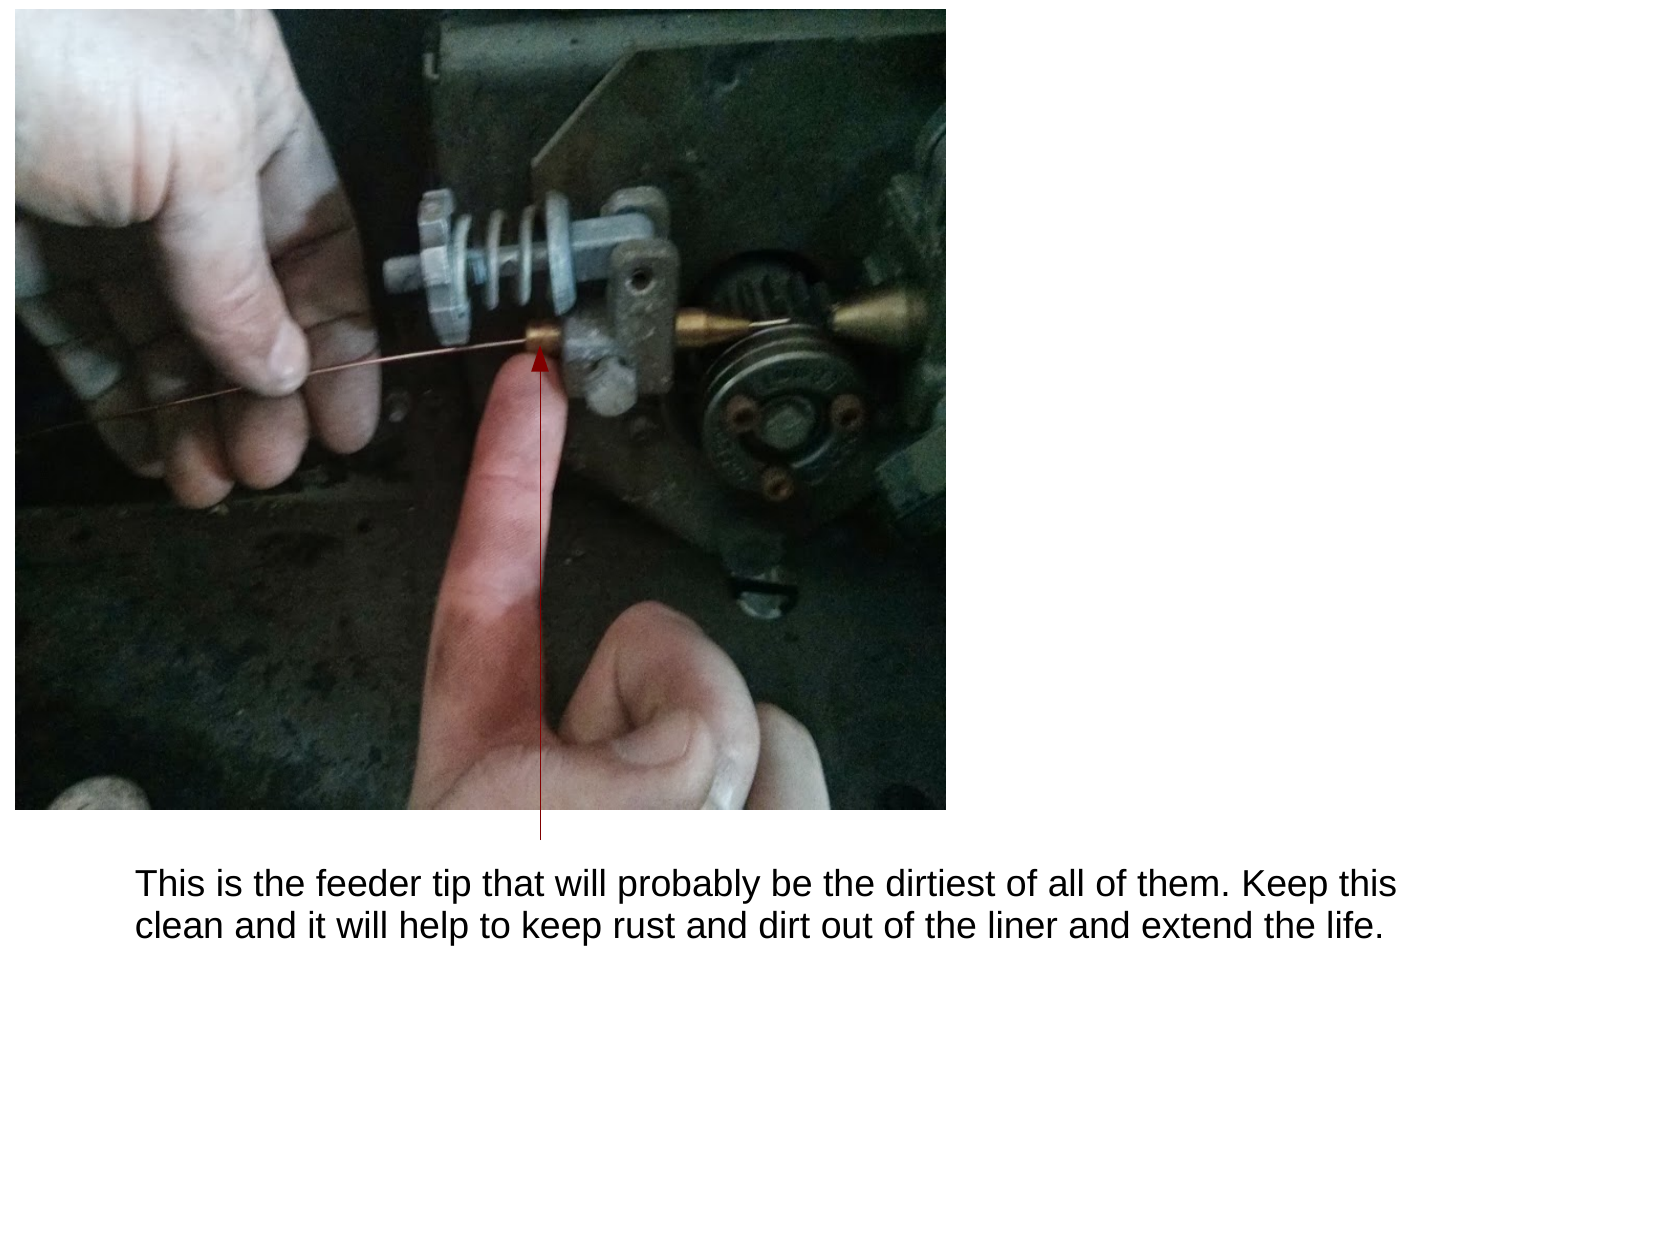

This is the feeder tip that will probably be the dirtiest of all of them. Keep this clean and it will help to keep rust and dirt out of the liner and extend the life.